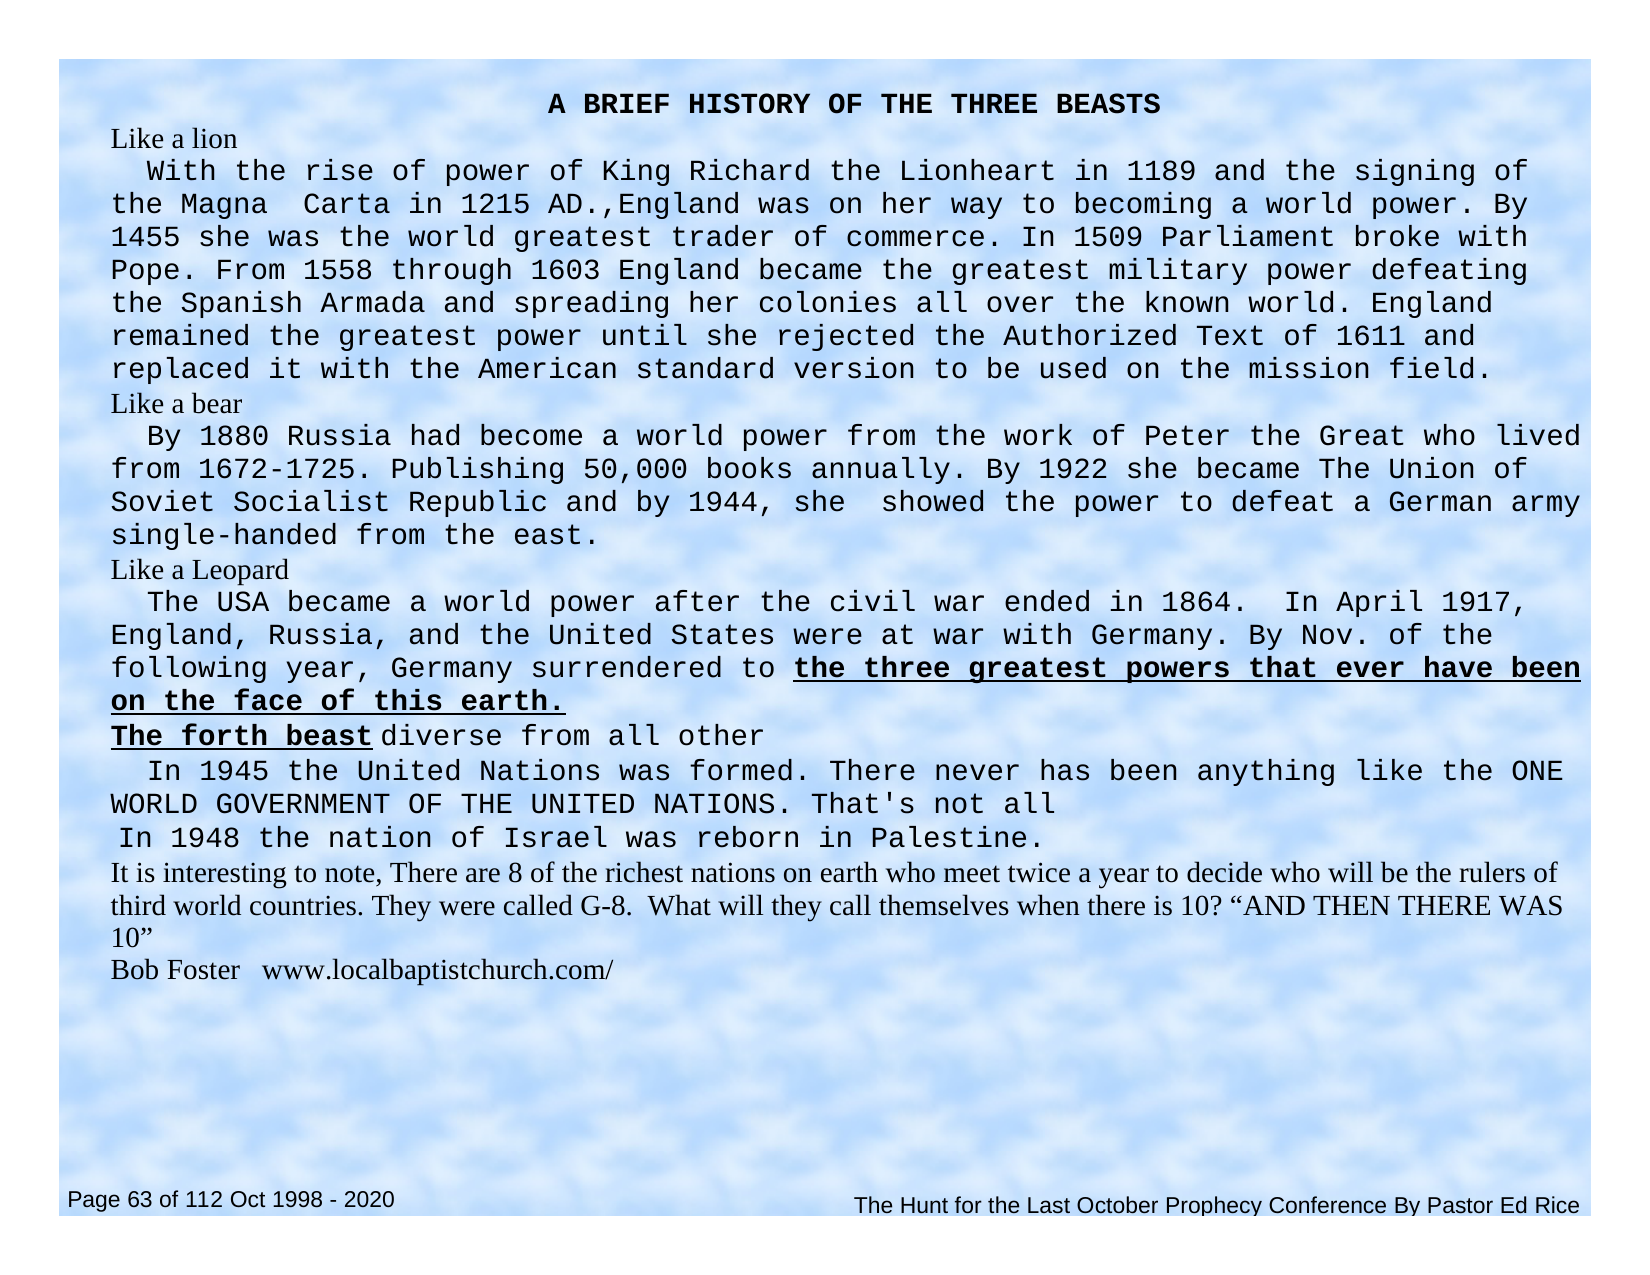

A BRIEF HISTORY OF THE THREE BEASTS
Like a lion
     With the rise of power of King Richard the Lionheart in 1189 and the signing of the Magna  Carta in 1215 AD.,England was on her way to becoming a world power. By 1455 she was the world greatest trader of commerce. In 1509 Parliament broke with Pope. From 1558 through 1603 England became the greatest military power defeating the Spanish Armada and spreading her colonies all over the known world. England remained the greatest power until she rejected the Authorized Text of 1611 and replaced it with the American standard version to be used on the mission field.
Like a bear
     By 1880 Russia had become a world power from the work of Peter the Great who lived from 1672-1725. Publishing 50,000 books annually. By 1922 she became The Union of Soviet Socialist Republic and by 1944, she  showed the power to defeat a German army single-handed from the east.
Like a Leopard
     The USA became a world power after the civil war ended in 1864.  In April 1917, England, Russia, and the United States were at war with Germany. By Nov. of the following year, Germany surrendered to the three greatest powers that ever have been on the face of this earth.
The forth beast diverse from all other
     In 1945 the United Nations was formed. There never has been anything like the ONE WORLD GOVERNMENT OF THE UNITED NATIONS. That's not all
 In 1948 the nation of Israel was reborn in Palestine.
It is interesting to note, There are 8 of the richest nations on earth who meet twice a year to decide who will be the rulers of third world countries. They were called G-8.  What will they call themselves when there is 10? “AND THEN THERE WAS 10”
Bob Foster www.localbaptistchurch.com/